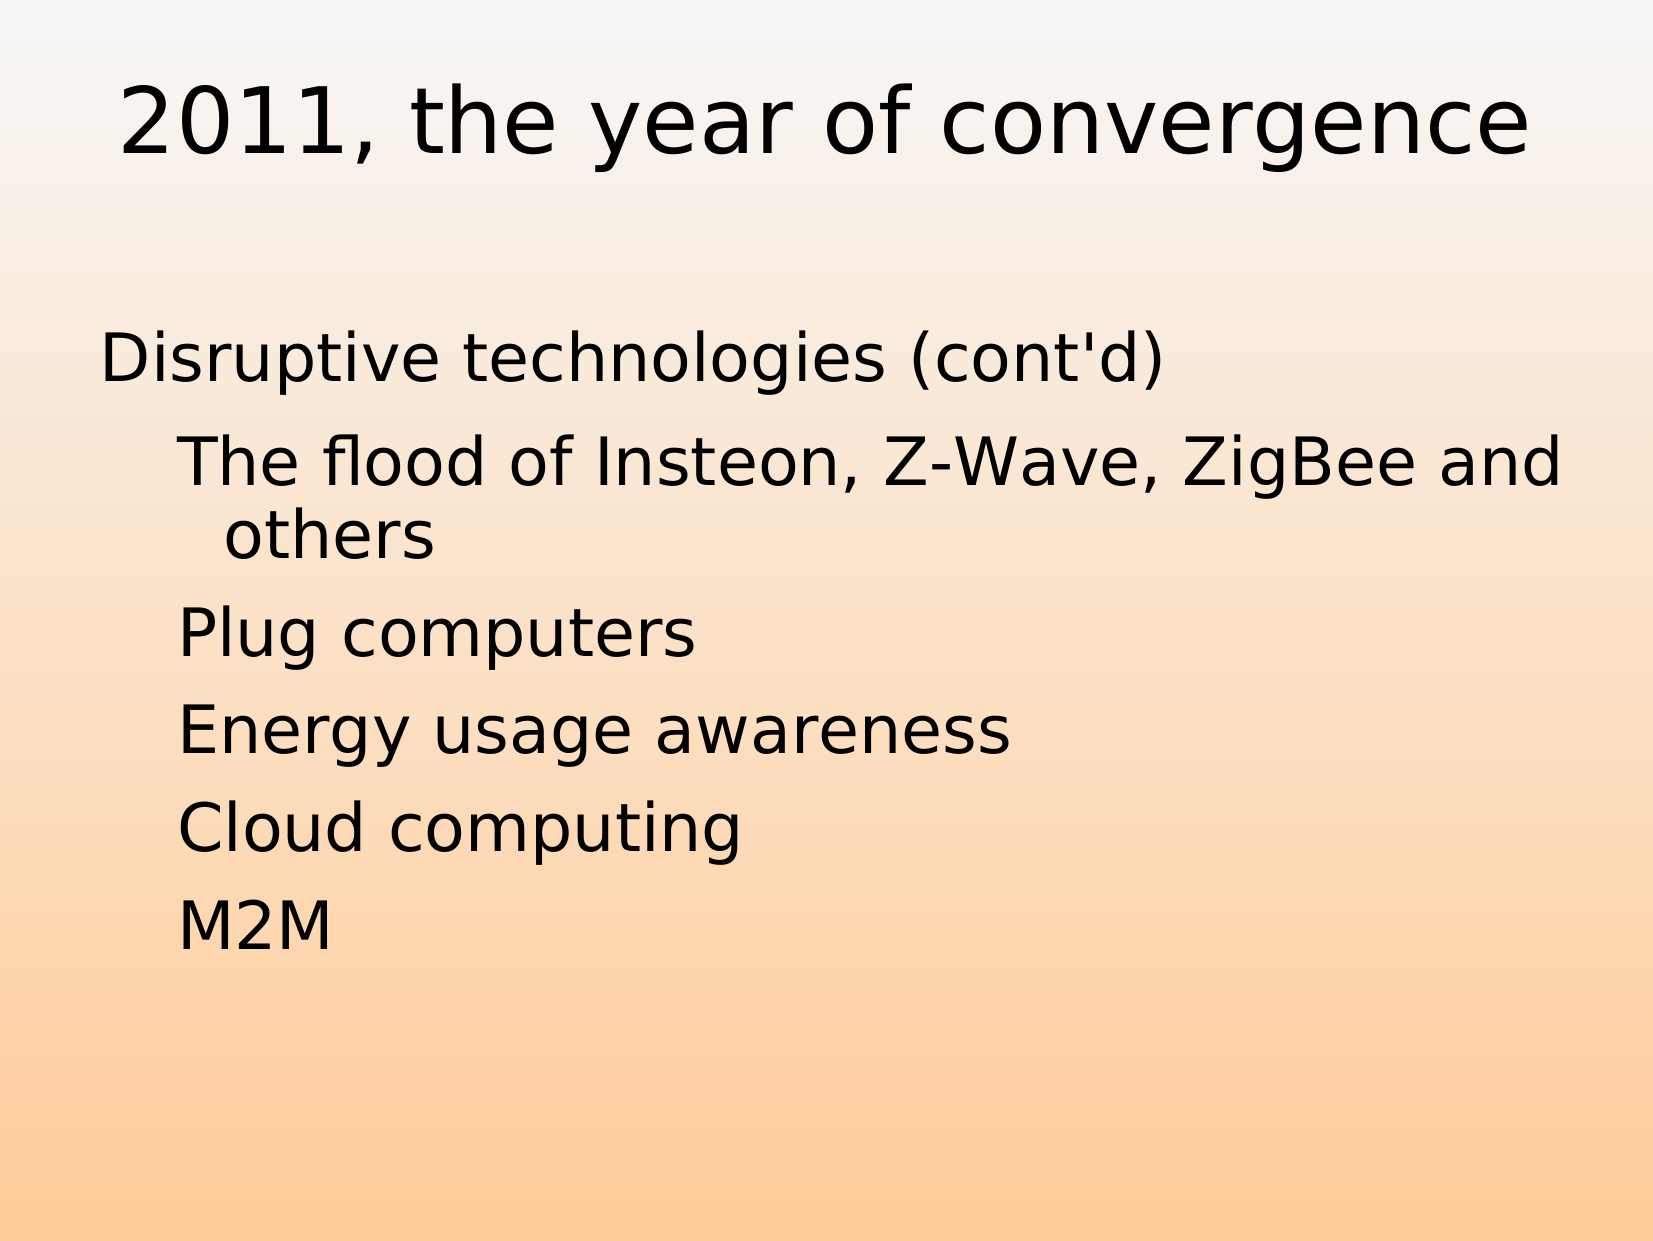

# 2011, the year of convergence
Disruptive technologies (cont'd)
The flood of Insteon, Z-Wave, ZigBee and others
Plug computers
Energy usage awareness
Cloud computing
M2M